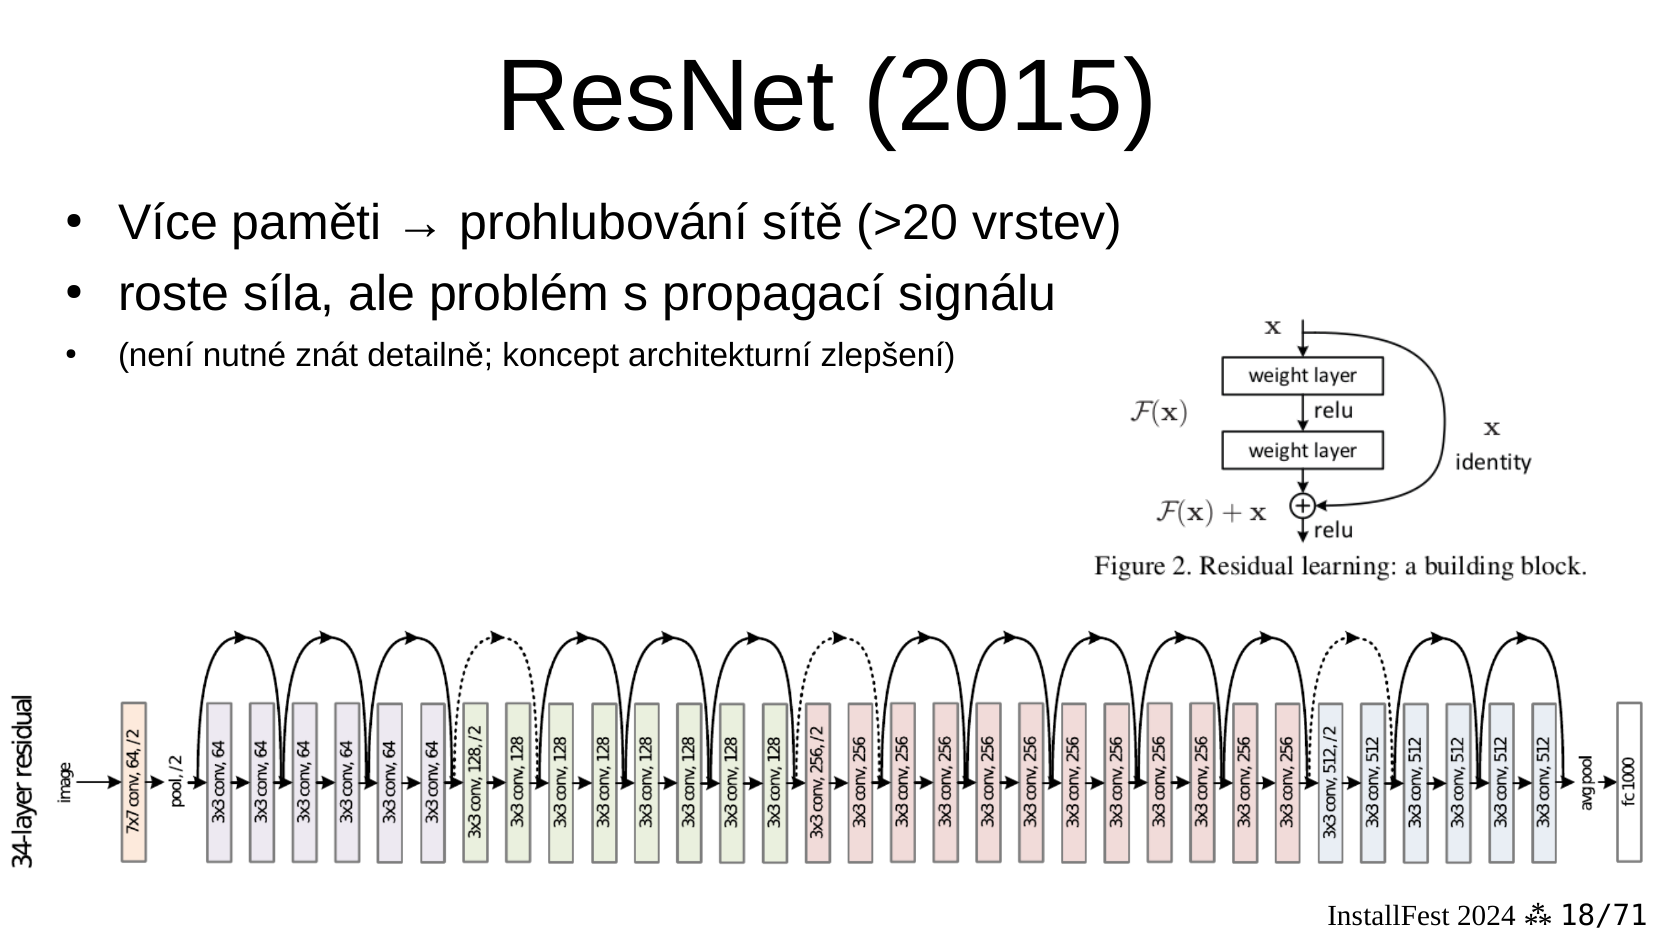

# ResNet (2015)
Více paměti → prohlubování sítě (>20 vrstev)
roste síla, ale problém s propagací signálu
(není nutné znát detailně; koncept architekturní zlepšení)
18